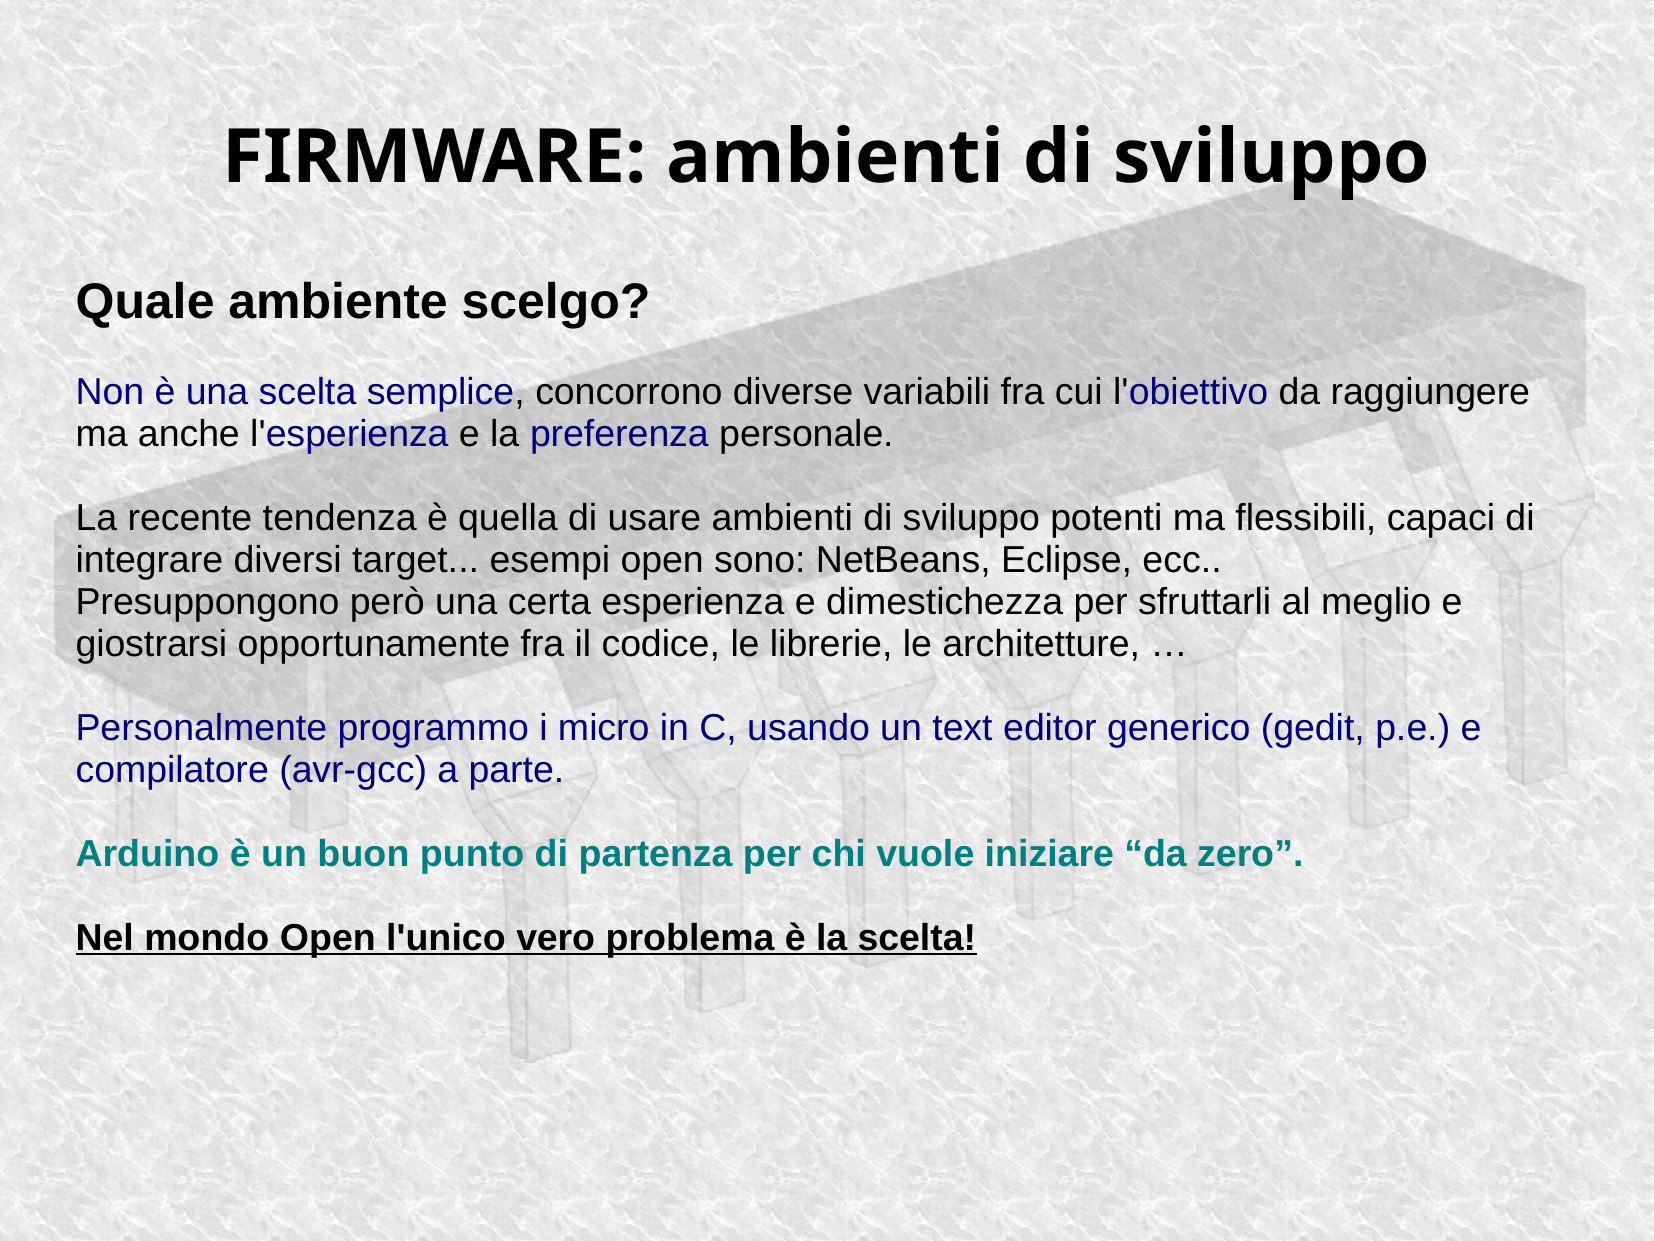

# FIRMWARE: ambienti di sviluppo
Quale ambiente scelgo?
Non è una scelta semplice, concorrono diverse variabili fra cui l'obiettivo da raggiungere ma anche l'esperienza e la preferenza personale.
La recente tendenza è quella di usare ambienti di sviluppo potenti ma flessibili, capaci di integrare diversi target... esempi open sono: NetBeans, Eclipse, ecc..
Presuppongono però una certa esperienza e dimestichezza per sfruttarli al meglio e giostrarsi opportunamente fra il codice, le librerie, le architetture, …
Personalmente programmo i micro in C, usando un text editor generico (gedit, p.e.) e compilatore (avr-gcc) a parte.
Arduino è un buon punto di partenza per chi vuole iniziare “da zero”.
Nel mondo Open l'unico vero problema è la scelta!